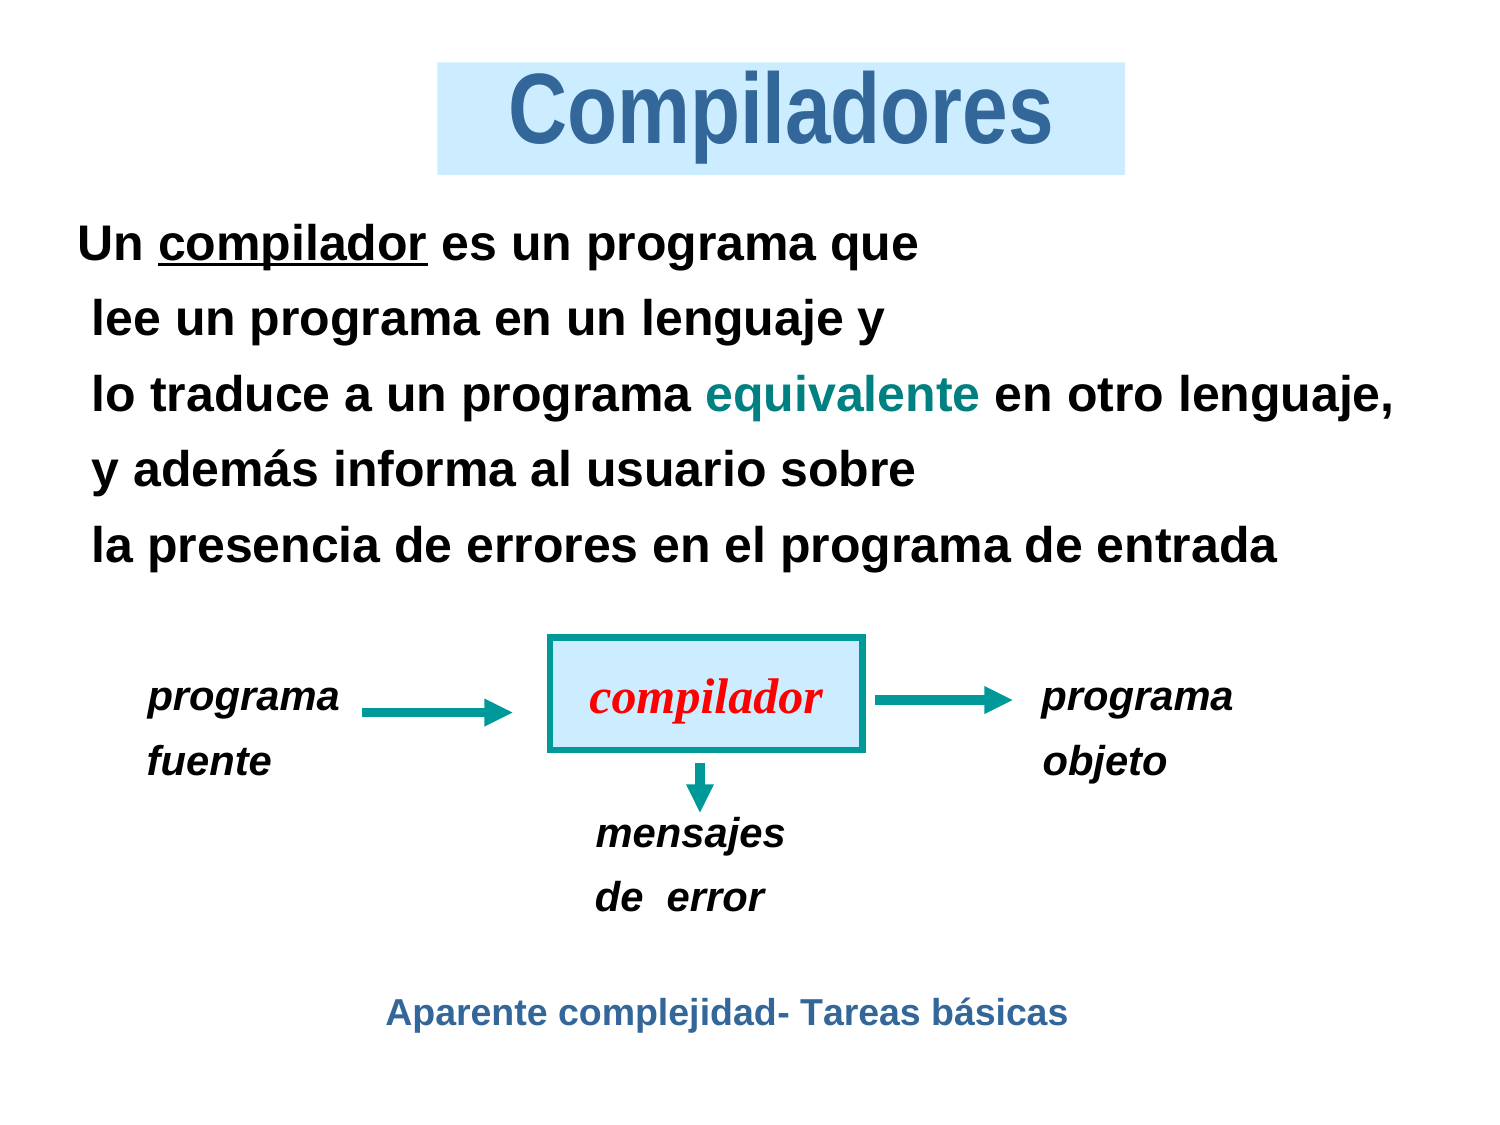

# Compiladores
Un compilador es un programa que
 lee un programa en un lenguaje y
 lo traduce a un programa equivalente en otro lenguaje,
 y además informa al usuario sobre
 la presencia de errores en el programa de entrada
 programa programa
 fuente objeto
 mensajes
 de error
Aparente complejidad- Tareas básicas
compilador
Año 2004
6